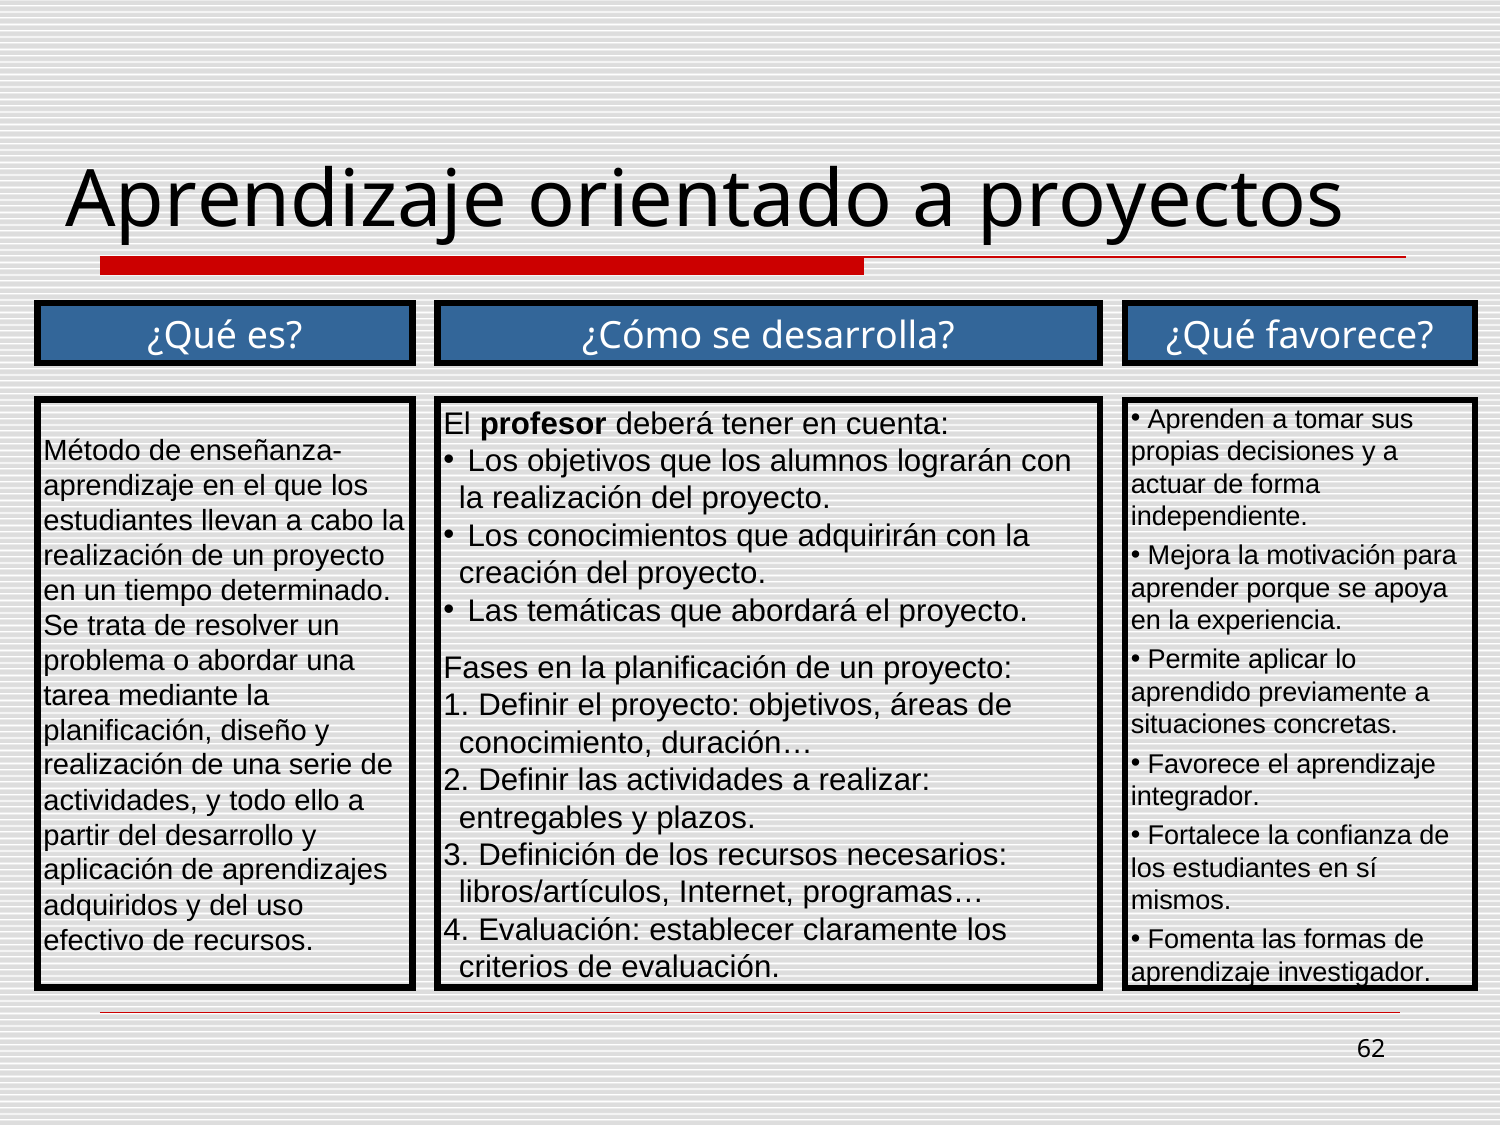

# Aprendizaje orientado a proyectos
¿Qué es?
¿Cómo se desarrolla?
¿Qué favorece?
Método de enseñanza-aprendizaje en el que los estudiantes llevan a cabo la realización de un proyecto en un tiempo determinado. Se trata de resolver un problema o abordar una tarea mediante la planificación, diseño y realización de una serie de actividades, y todo ello a partir del desarrollo y aplicación de aprendizajes adquiridos y del uso efectivo de recursos.
El profesor deberá tener en cuenta:
 Los objetivos que los alumnos lograrán con la realización del proyecto.
 Los conocimientos que adquirirán con la creación del proyecto.
 Las temáticas que abordará el proyecto.
Fases en la planificación de un proyecto:
 Definir el proyecto: objetivos, áreas de conocimiento, duración…
 Definir las actividades a realizar: entregables y plazos.
 Definición de los recursos necesarios: libros/artículos, Internet, programas…
 Evaluación: establecer claramente los criterios de evaluación.
 Aprenden a tomar sus propias decisiones y a actuar de forma independiente.
 Mejora la motivación para aprender porque se apoya en la experiencia.
 Permite aplicar lo aprendido previamente a situaciones concretas.
 Favorece el aprendizaje integrador.
 Fortalece la confianza de los estudiantes en sí mismos.
 Fomenta las formas de aprendizaje investigador.